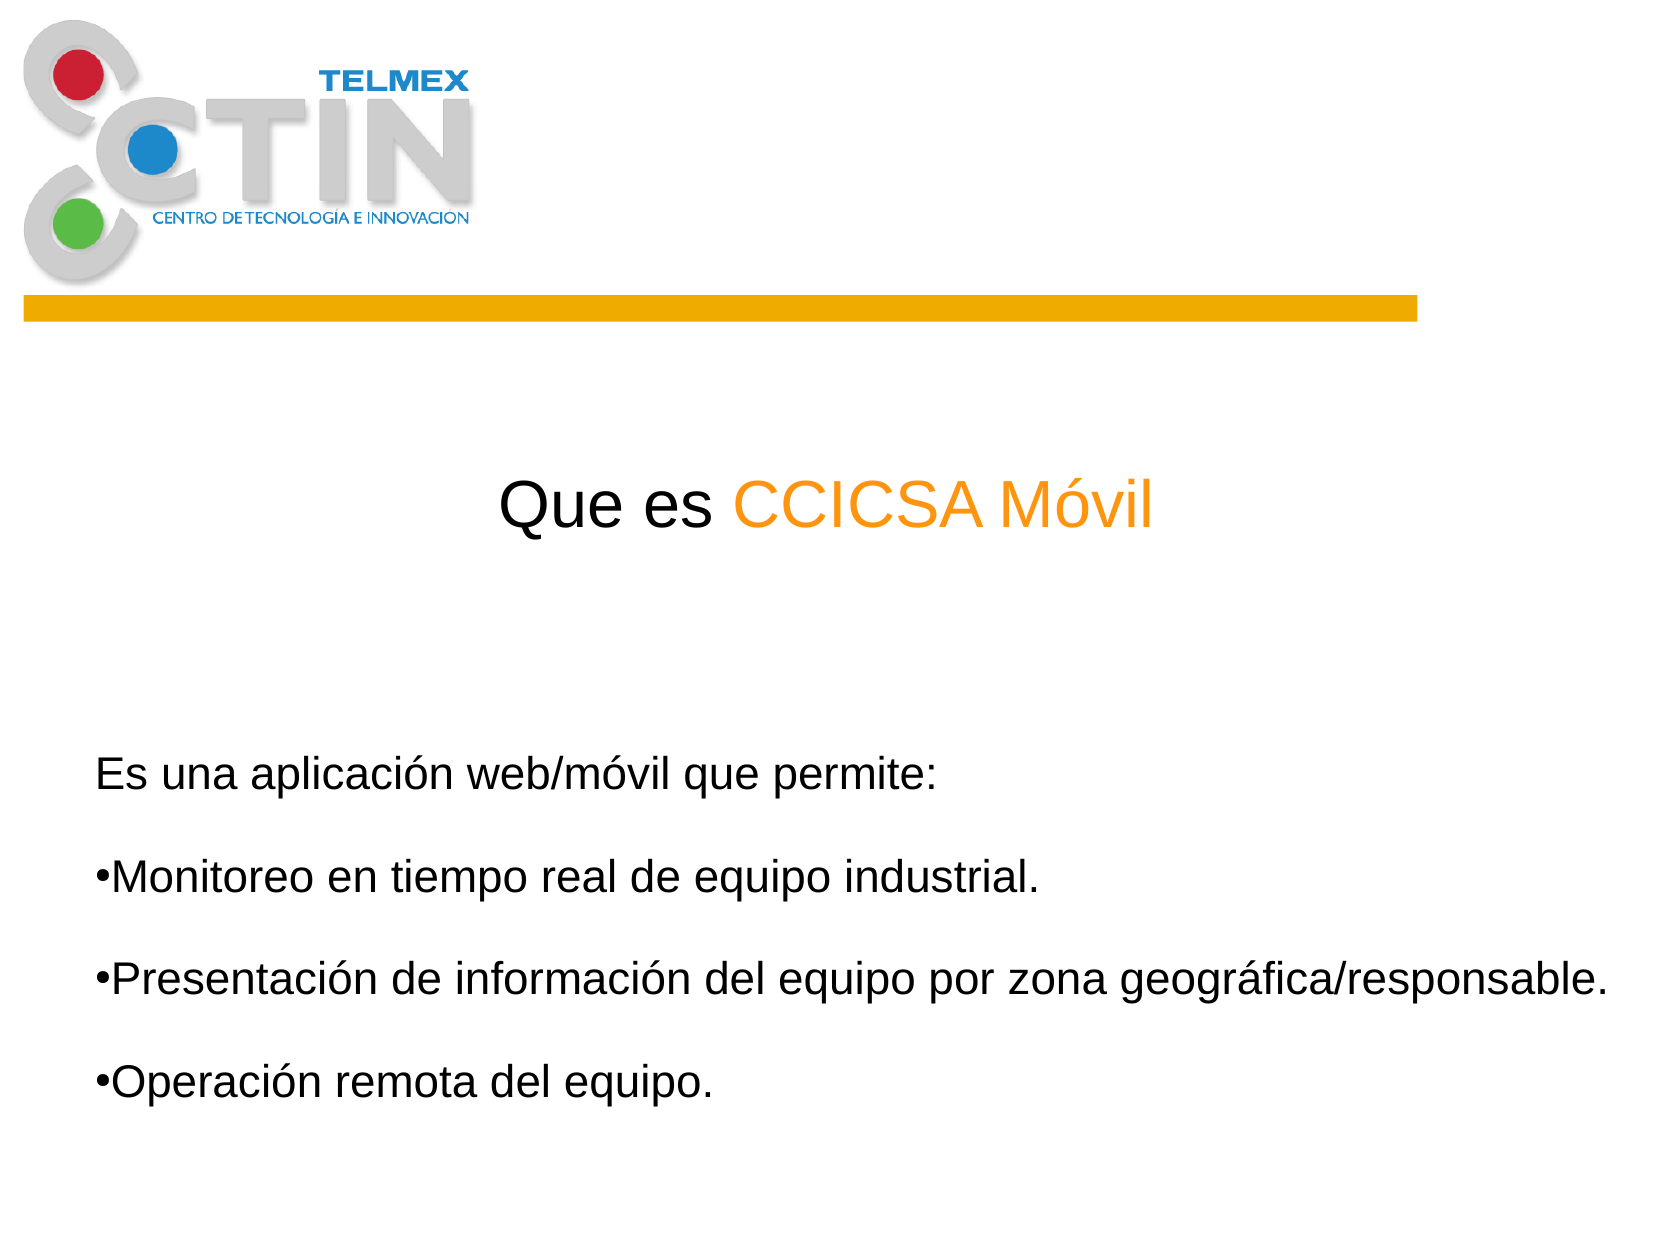

# Que es CCICSA Móvil
Es una aplicación web/móvil que permite:
Monitoreo en tiempo real de equipo industrial.
Presentación de información del equipo por zona geográfica/responsable.
Operación remota del equipo.